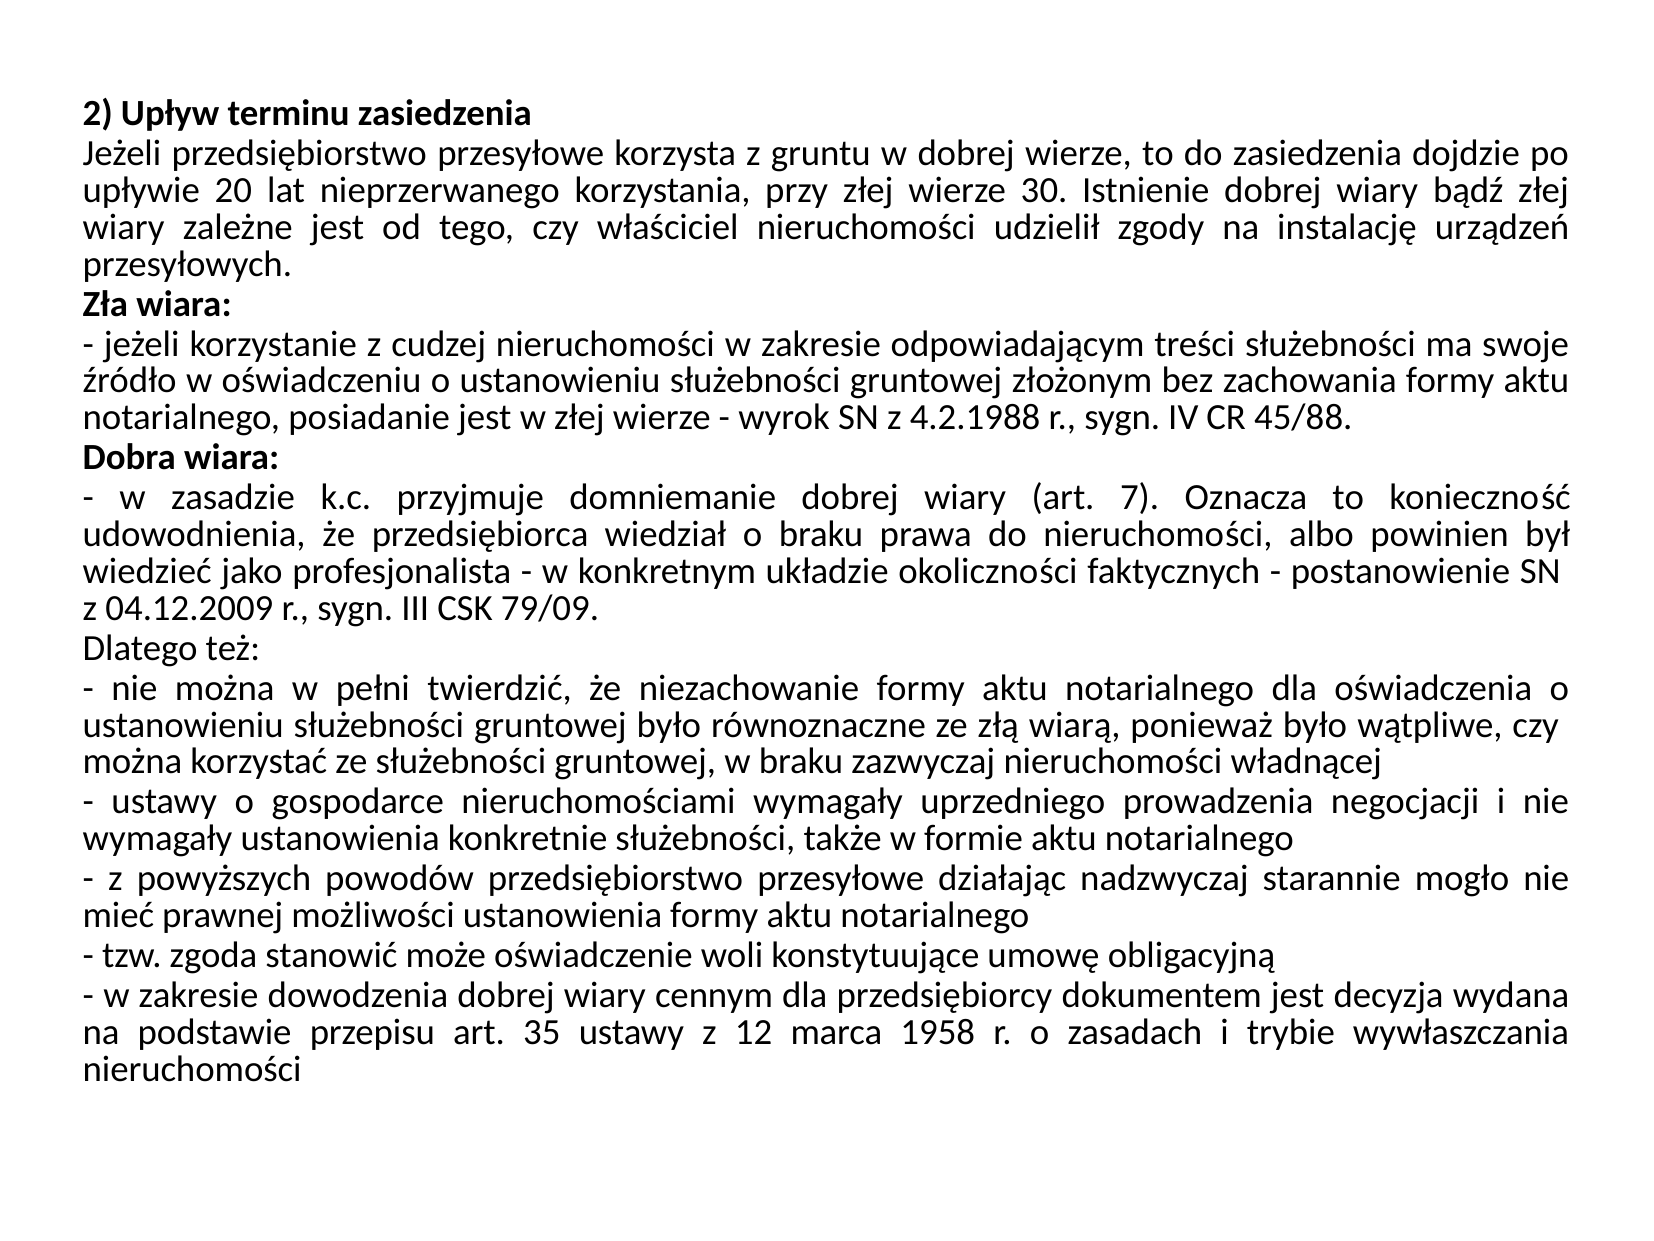

#
2) Upływ terminu zasiedzenia
Jeżeli przedsiębiorstwo przesyłowe korzysta z gruntu w dobrej wierze, to do zasiedzenia dojdzie po upływie 20 lat nieprzerwanego korzystania, przy złej wierze 30. Istnienie dobrej wiary bądź złej wiary zależne jest od tego, czy właściciel nieruchomości udzielił zgody na instalację urządzeń przesyłowych.
Zła wiara:
- jeżeli korzystanie z cudzej nieruchomości w zakresie odpowiadającym treści służebności ma swoje źródło w oświadczeniu o ustanowieniu służebności gruntowej złożonym bez zachowania formy aktu notarialnego, posiadanie jest w złej wierze - wyrok SN z 4.2.1988 r., sygn. IV CR 45/88.
Dobra wiara:
- w zasadzie k.c. przyjmuje domniemanie dobrej wiary (art. 7). Oznacza to konieczność udowodnienia, że przedsiębiorca wiedział o braku prawa do nieruchomości, albo powinien był wiedzieć jako profesjonalista - w konkretnym układzie okoliczności faktycznych - postanowienie SN z 04.12.2009 r., sygn. III CSK 79/09.
Dlatego też:
- nie można w pełni twierdzić, że niezachowanie formy aktu notarialnego dla oświadczenia o ustanowieniu służebności gruntowej było równoznaczne ze złą wiarą, ponieważ było wątpliwe, czy można korzystać ze służebności gruntowej, w braku zazwyczaj nieruchomości władnącej
- ustawy o gospodarce nieruchomościami wymagały uprzedniego prowadzenia negocjacji i nie wymagały ustanowienia konkretnie służebności, także w formie aktu notarialnego
- z powyższych powodów przedsiębiorstwo przesyłowe działając nadzwyczaj starannie mogło nie mieć prawnej możliwości ustanowienia formy aktu notarialnego
- tzw. zgoda stanowić może oświadczenie woli konstytuujące umowę obligacyjną
- w zakresie dowodzenia dobrej wiary cennym dla przedsiębiorcy dokumentem jest decyzja wydana na podstawie przepisu art. 35 ustawy z 12 marca 1958 r. o zasadach i trybie wywłaszczania nieruchomości